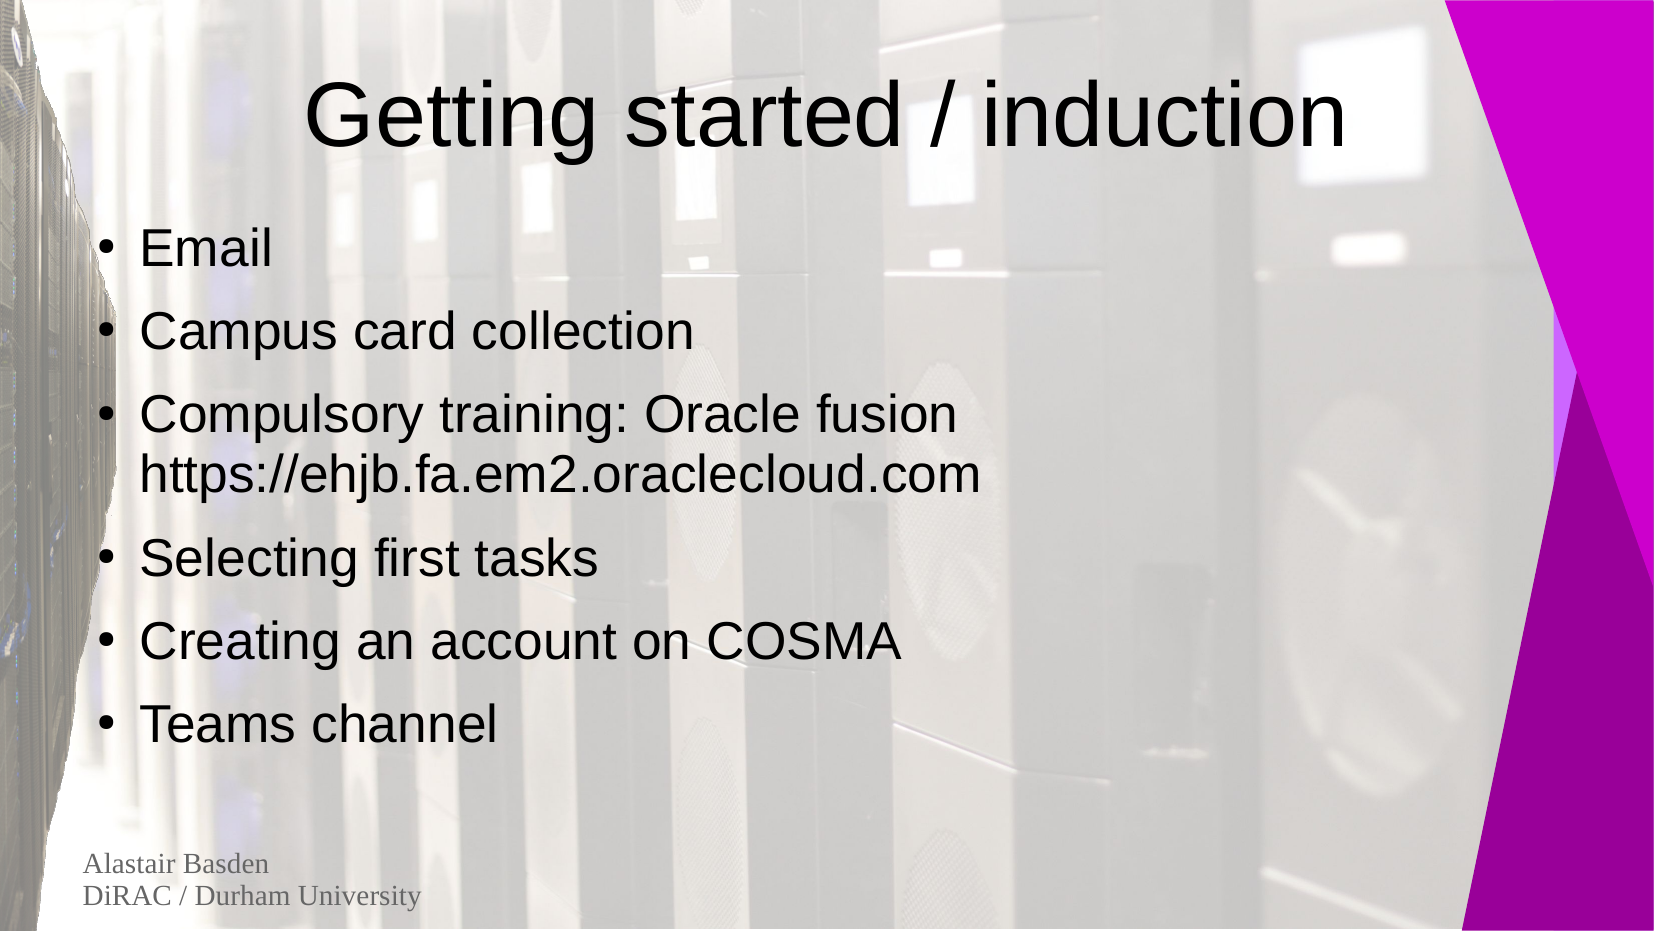

# Getting started / induction
Email
Campus card collection
Compulsory training: Oracle fusion https://ehjb.fa.em2.oraclecloud.com
Selecting first tasks
Creating an account on COSMA
Teams channel
9